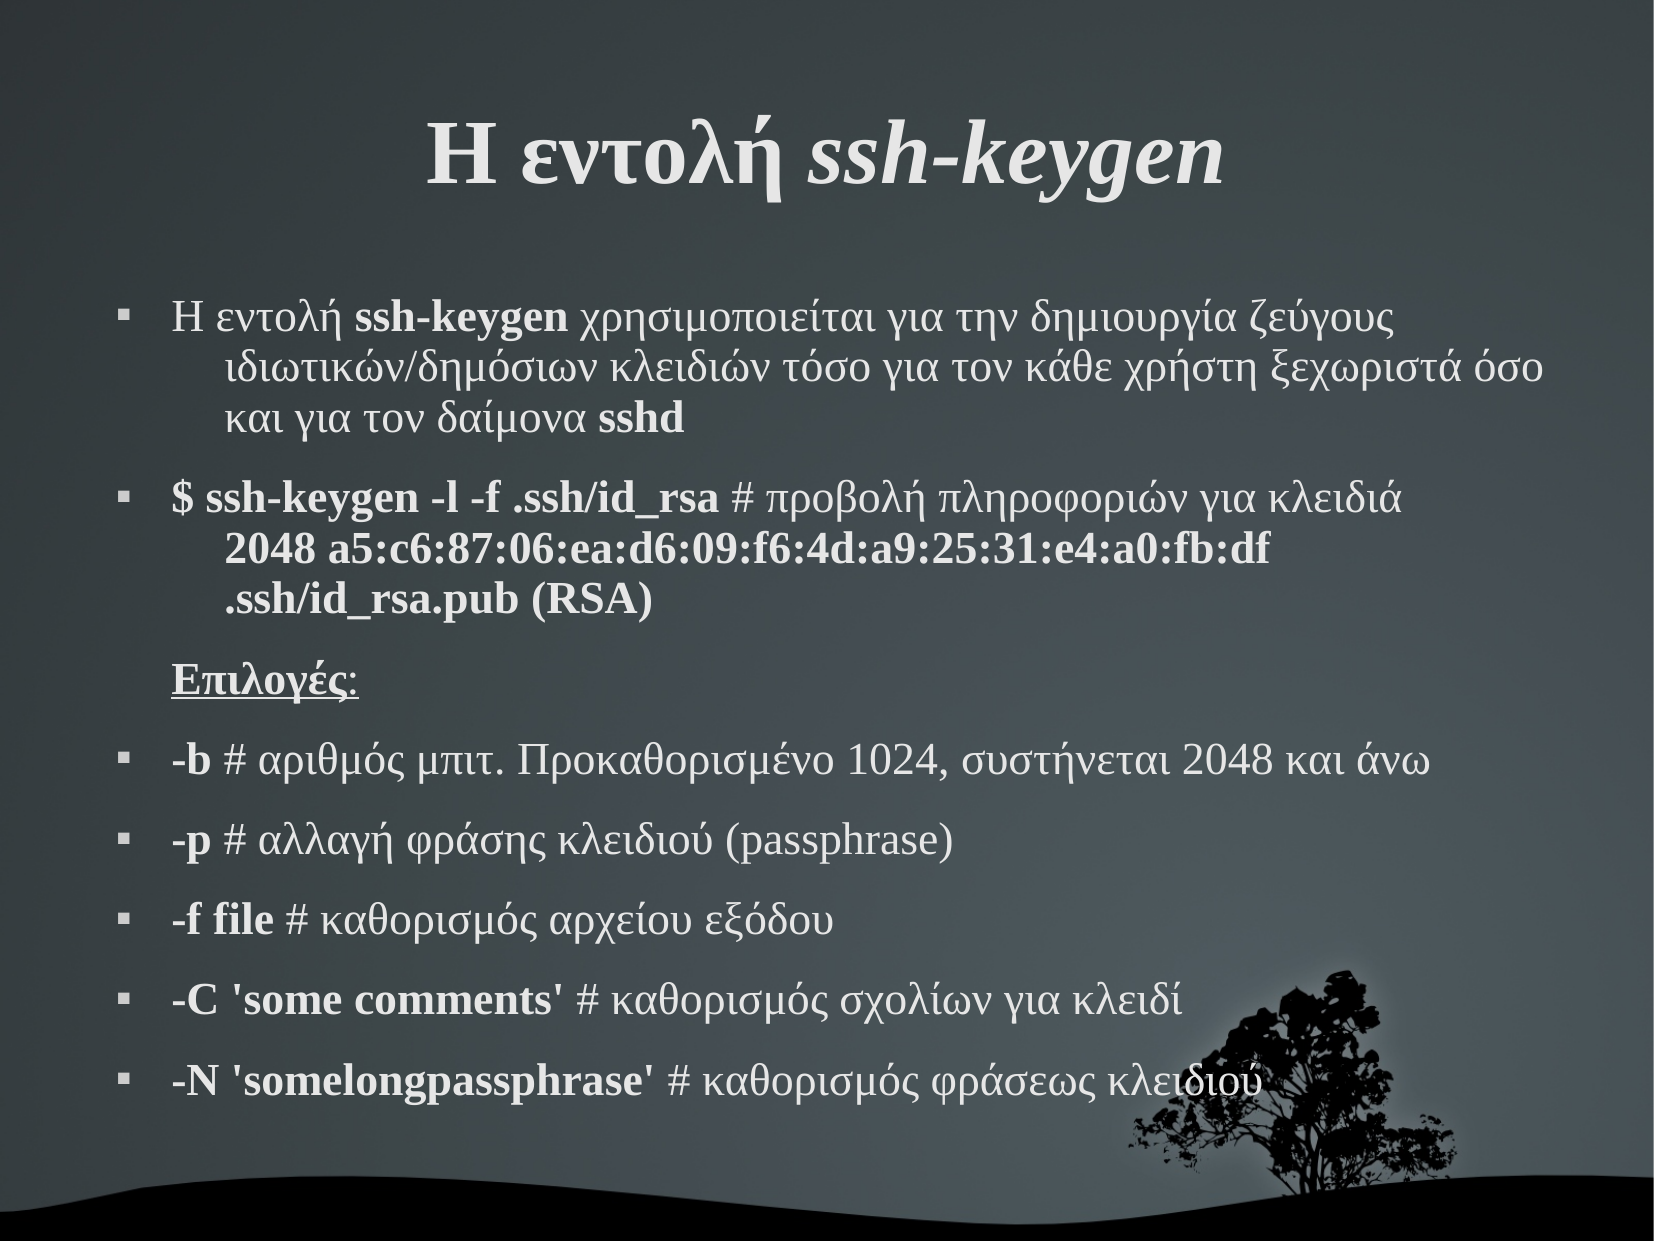

# Η εντολή ssh-keygen
Η εντολή ssh-keygen χρησιμοποιείται για την δημιουργία ζεύγους ιδιωτικών/δημόσιων κλειδιών τόσο για τον κάθε χρήστη ξεχωριστά όσο και για τον δαίμονα sshd
$ ssh-keygen -l -f .ssh/id_rsa # προβολή πληροφοριών για κλειδιά
2048 a5:c6:87:06:ea:d6:09:f6:4d:a9:25:31:e4:a0:fb:df .ssh/id_rsa.pub (RSA)
Επιλογές:
-b # αριθμός μπιτ. Προκαθορισμένο 1024, συστήνεται 2048 και άνω
-p # αλλαγή φράσης κλειδιού (passphrase)
-f file # καθορισμός αρχείου εξόδου
-C 'some comments' # καθορισμός σχολίων για κλειδί
-N 'somelongpassphrase' # καθορισμός φράσεως κλειδιού